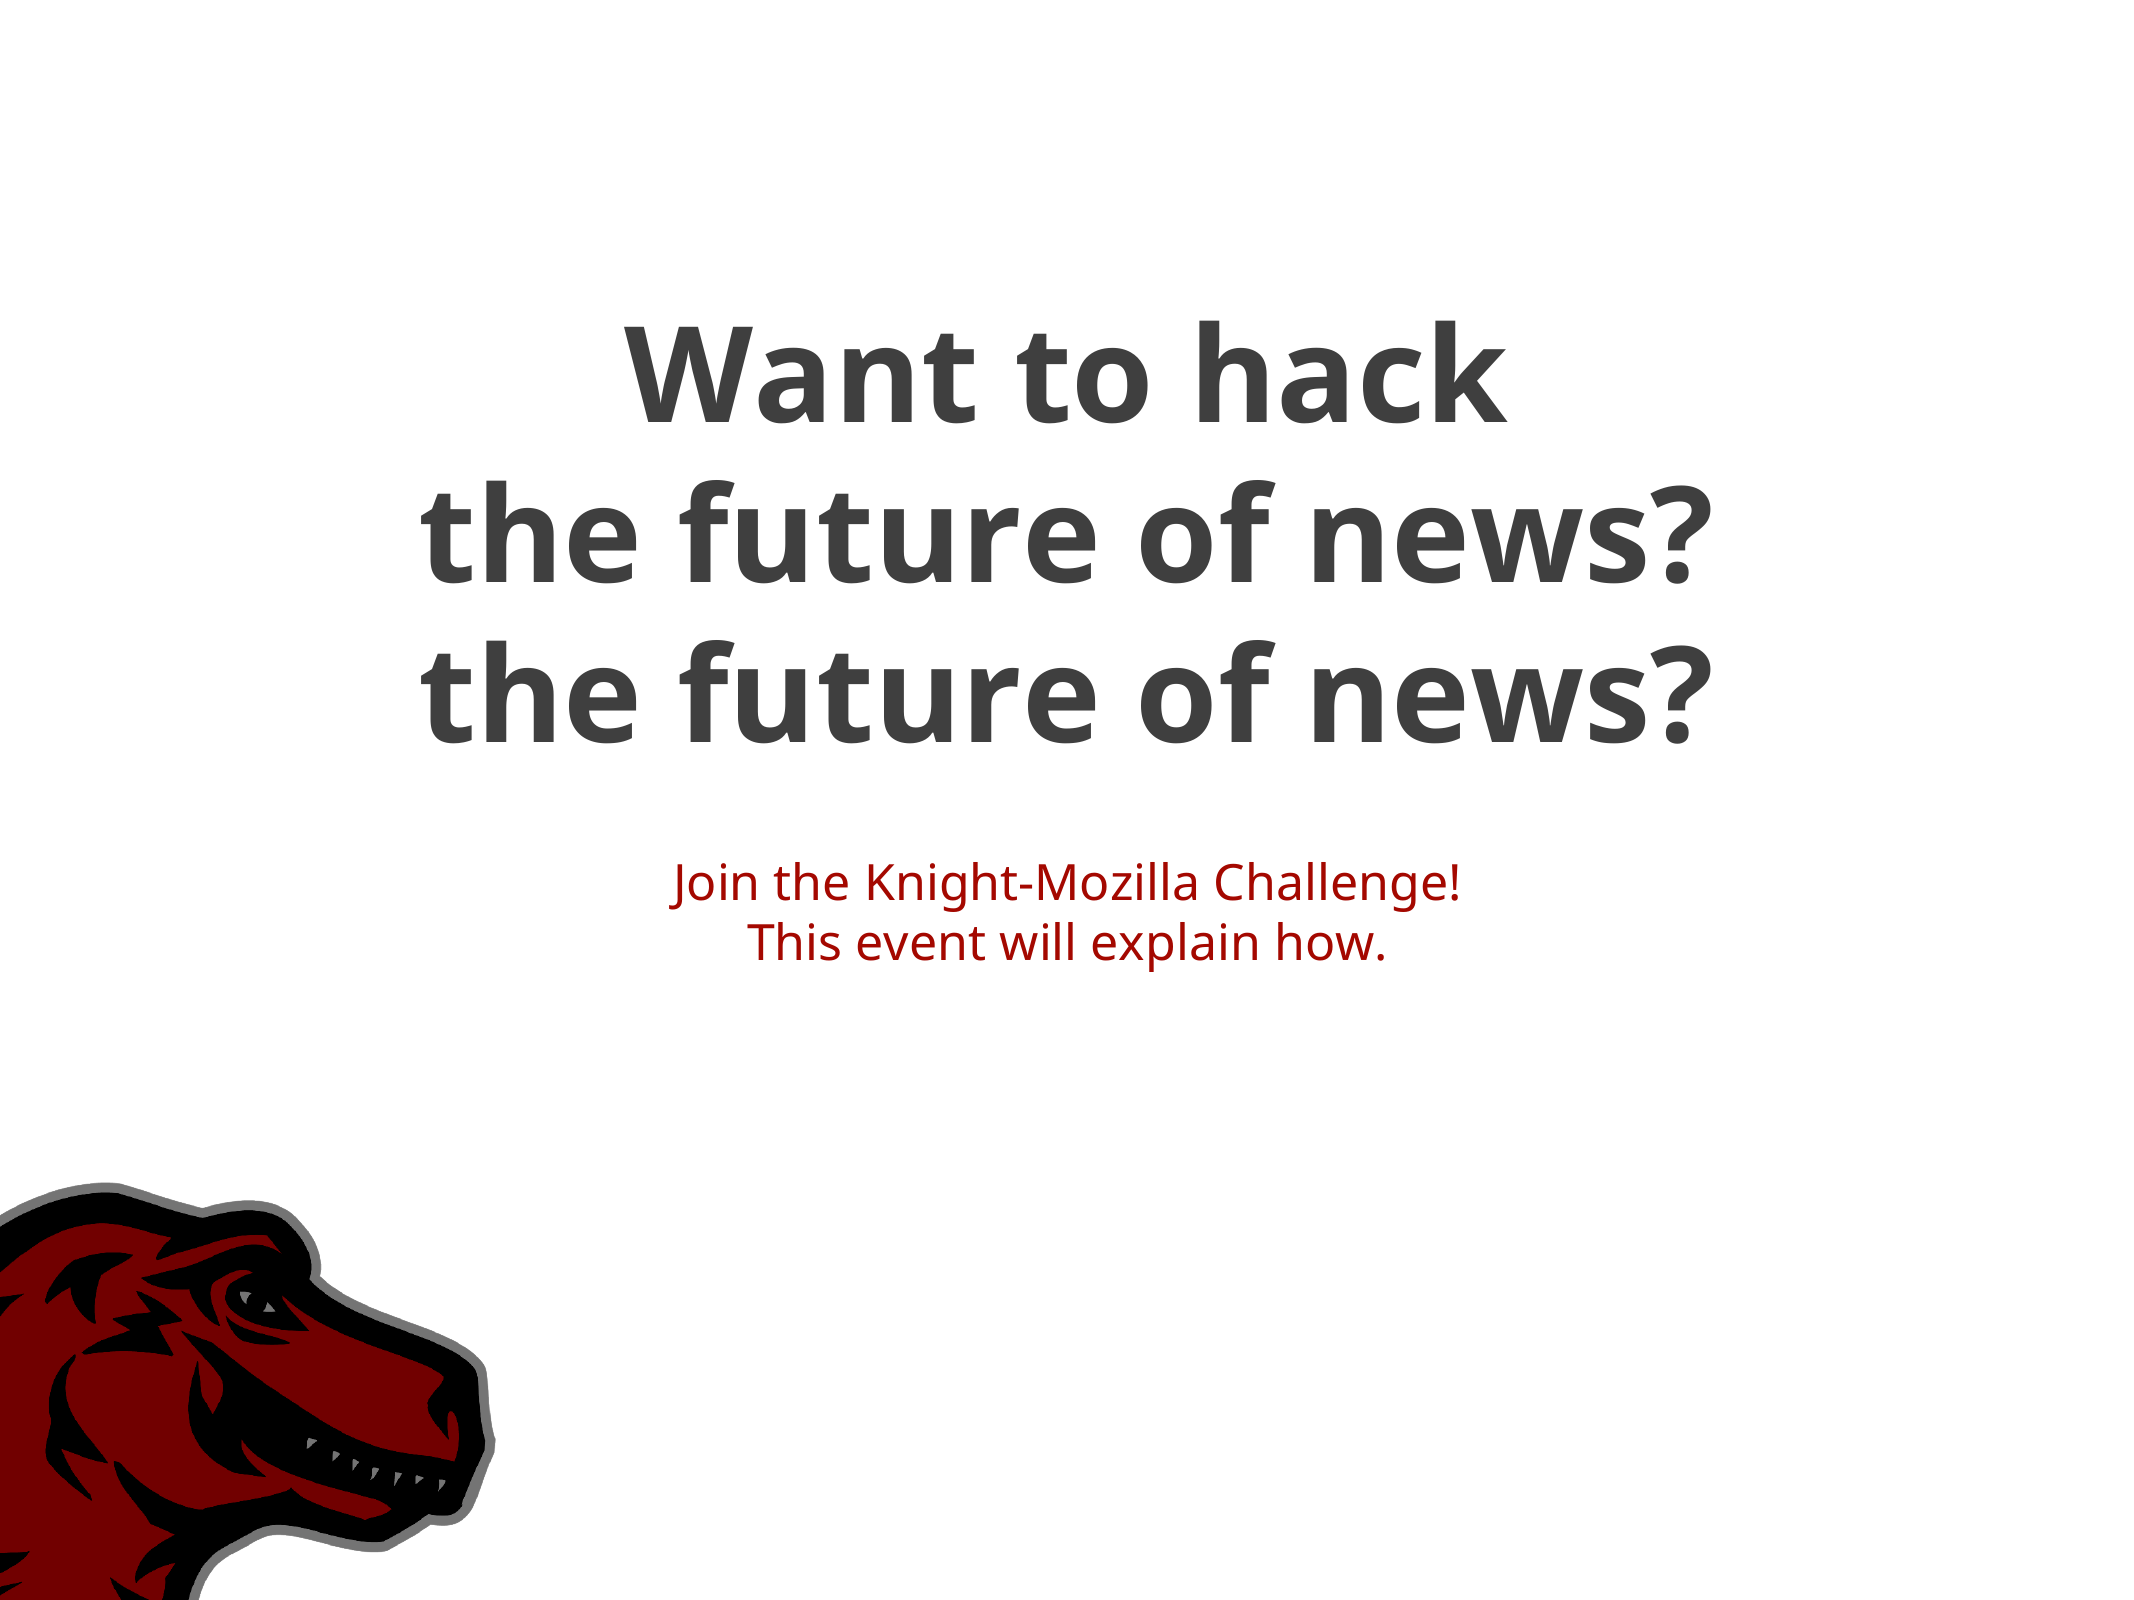

# Want to hack the future of news?
the future of news?
Join the Knight-Mozilla Challenge!
This event will explain how.